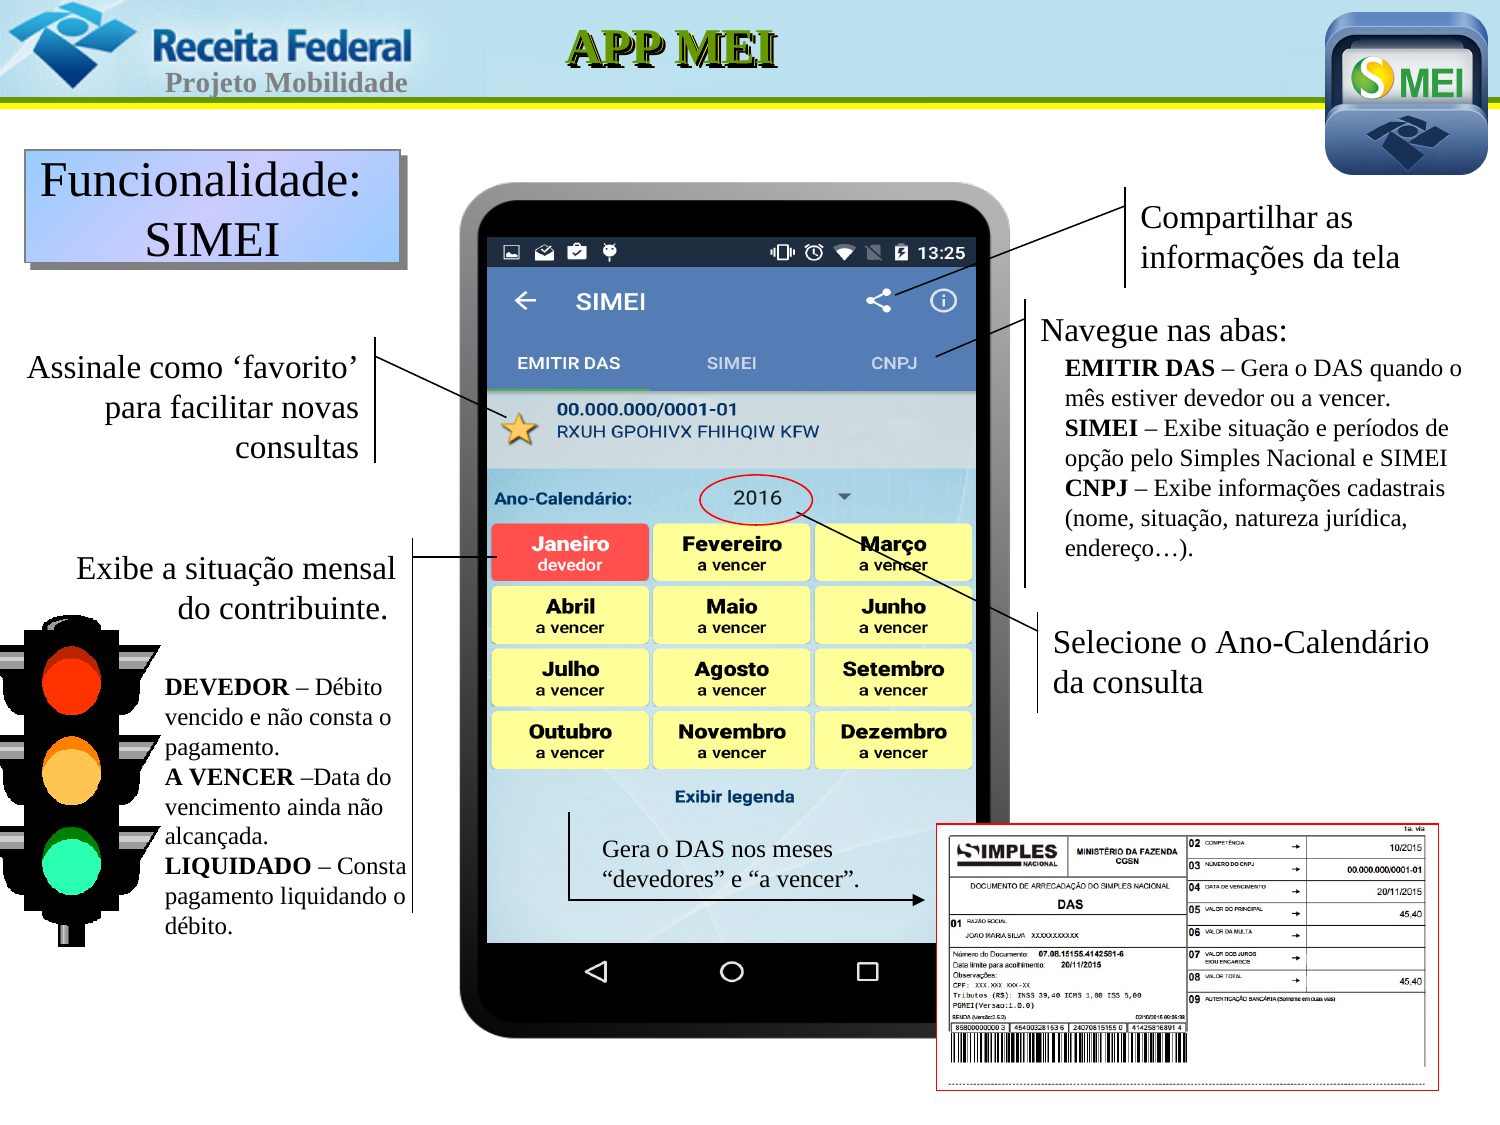

Funcionalidade:
SIMEI
Compartilhar as informações da tela
Navegue nas abas:
EMITIR DAS – Gera o DAS quando o mês estiver devedor ou a vencer.
SIMEI – Exibe situação e períodos de opção pelo Simples Nacional e SIMEI
CNPJ – Exibe informações cadastrais (nome, situação, natureza jurídica, endereço…).
Assinale como ‘favorito’ para facilitar novas consultas
Exibe a situação mensal do contribuinte.
DEVEDOR – Débito vencido e não consta o pagamento.
A VENCER –Data do vencimento ainda não alcançada.
LIQUIDADO – Consta pagamento liquidando o débito.
Selecione o Ano-Calendário da consulta
Gera o DAS nos meses “devedores” e “a vencer”.